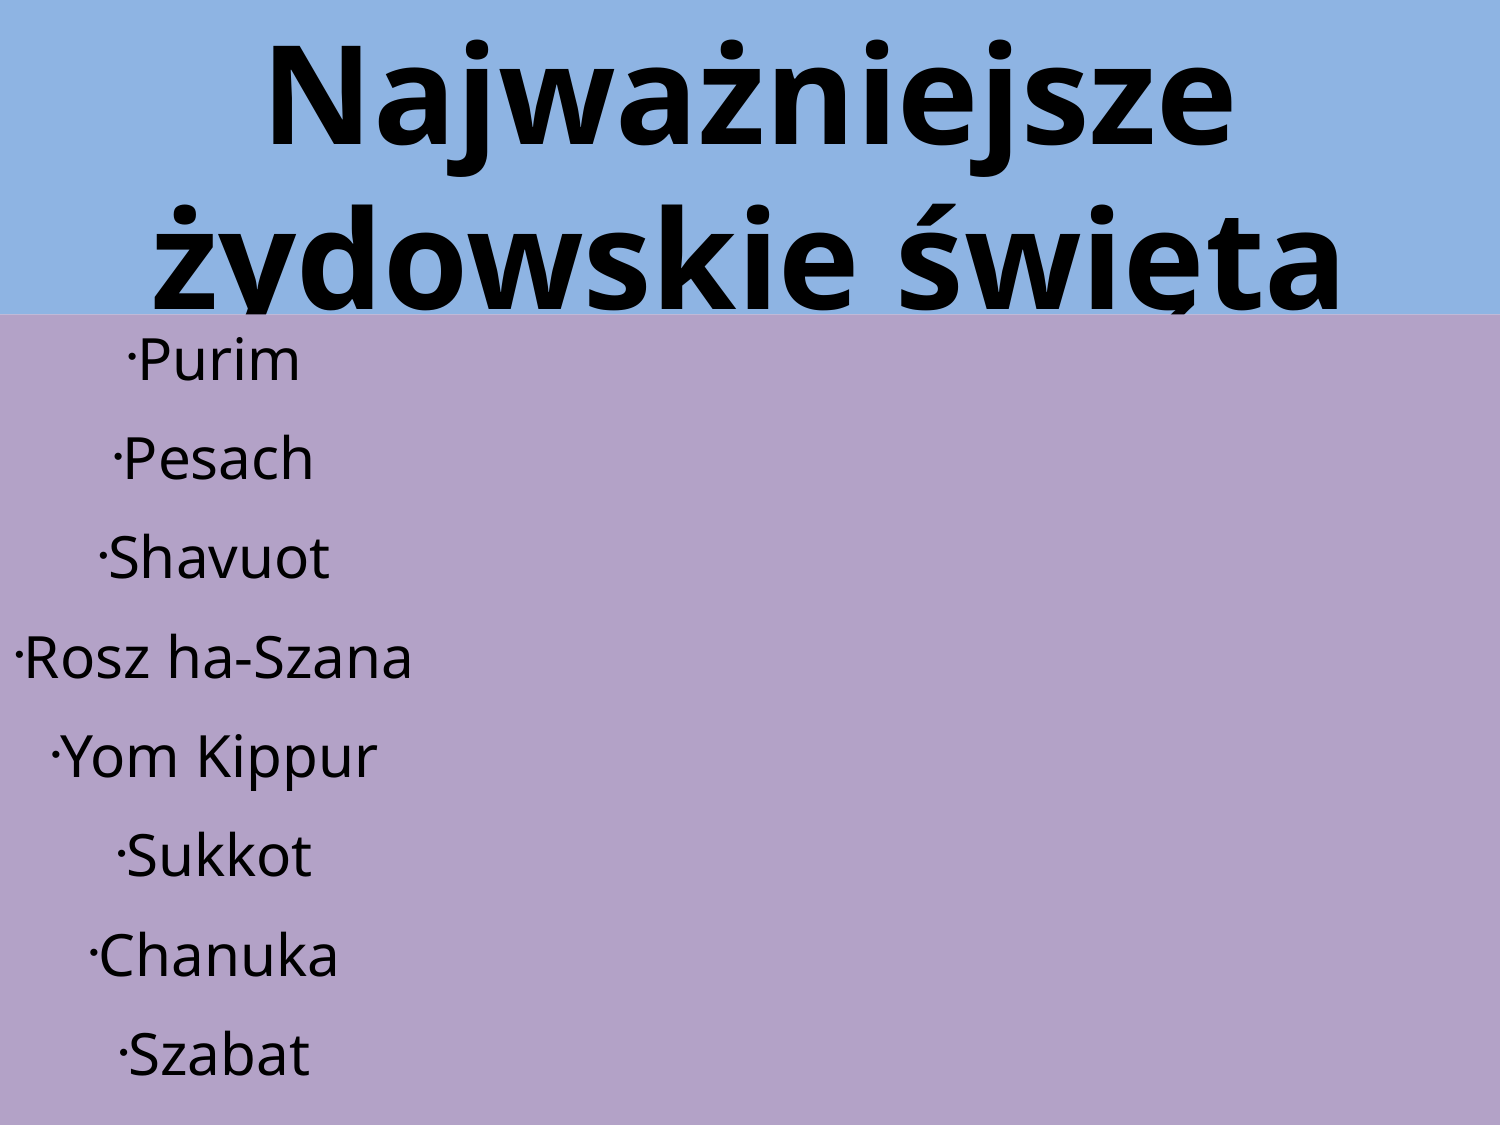

# Najważniejsze żydowskie święta
Purim
Pesach
Shavuot
Rosz ha-Szana
Yom Kippur
Sukkot
Chanuka
Szabat